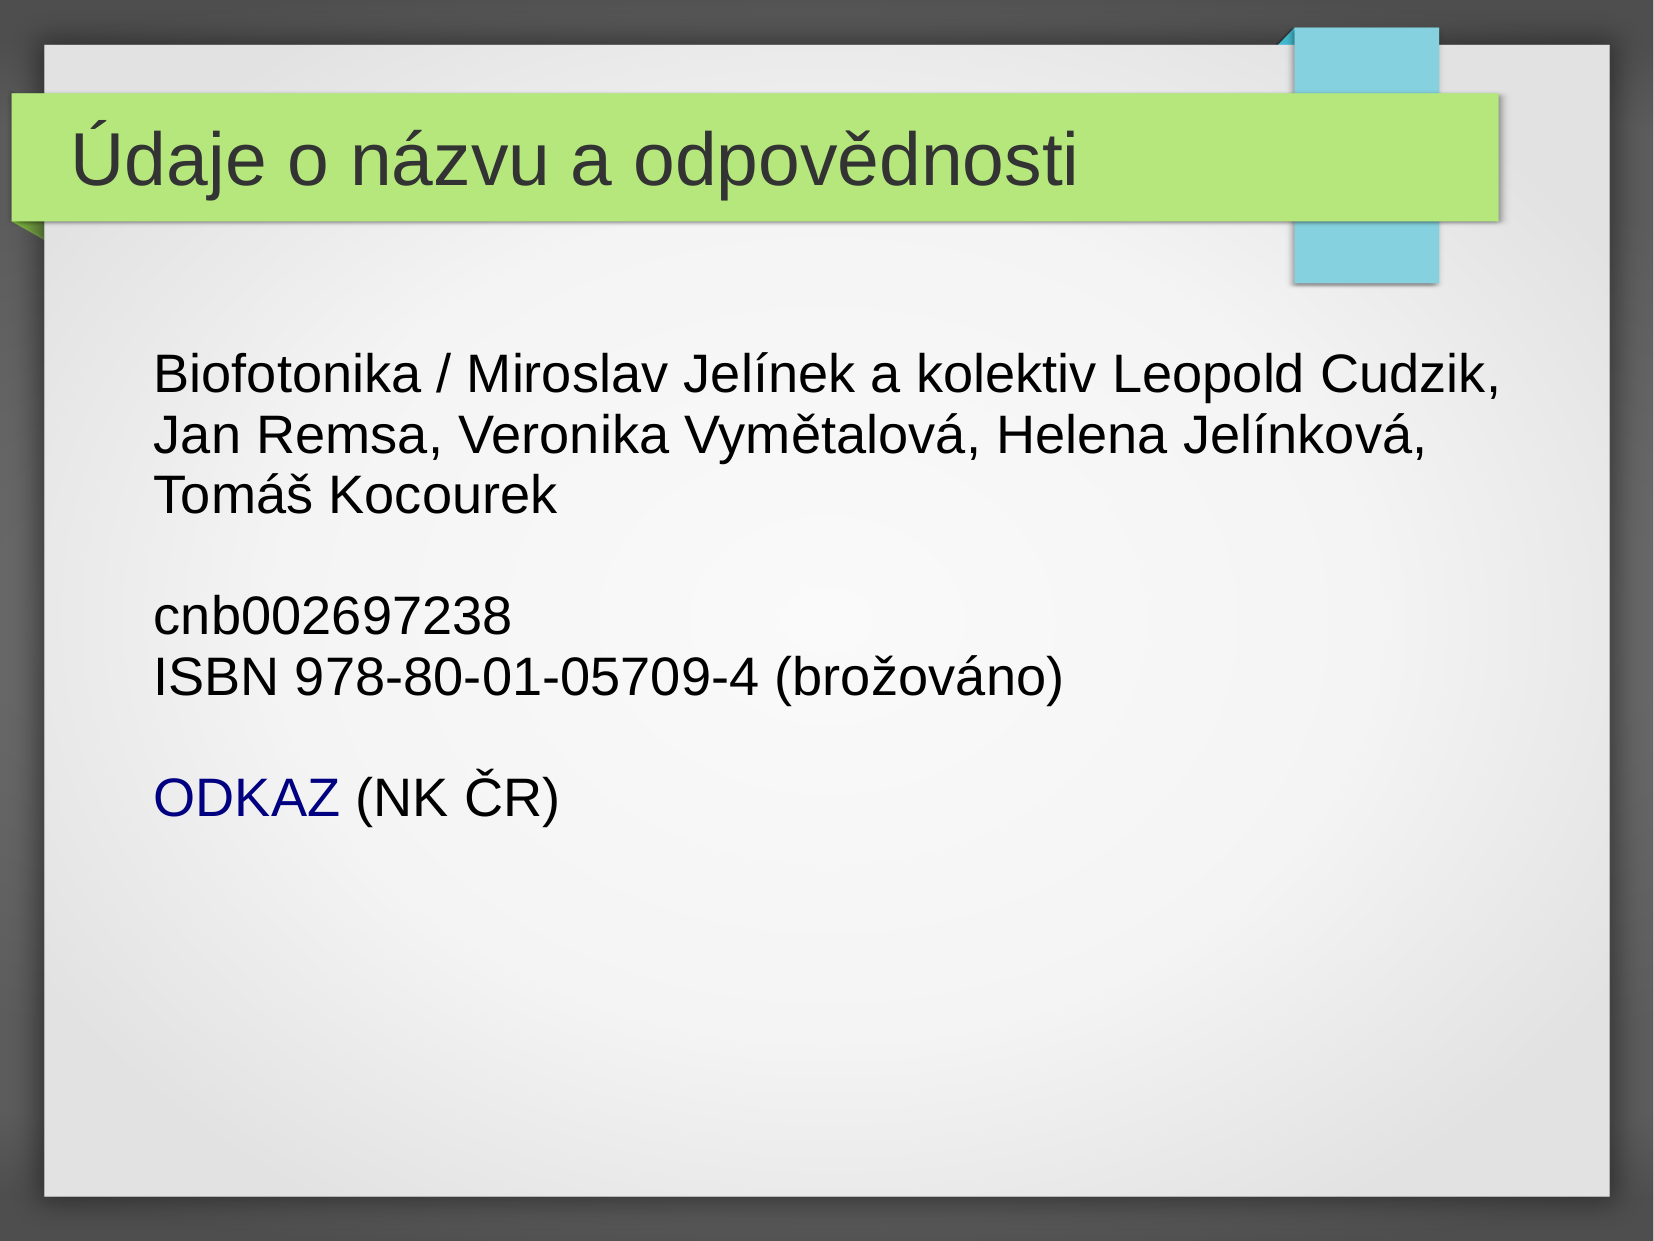

# Údaje o názvu a odpovědnosti
Biofotonika / Miroslav Jelínek a kolektiv Leopold Cudzik, Jan Remsa, Veronika Vymětalová, Helena Jelínková, Tomáš Kocourek
cnb002697238
ISBN 978-80-01-05709-4 (brožováno)
ODKAZ (NK ČR)